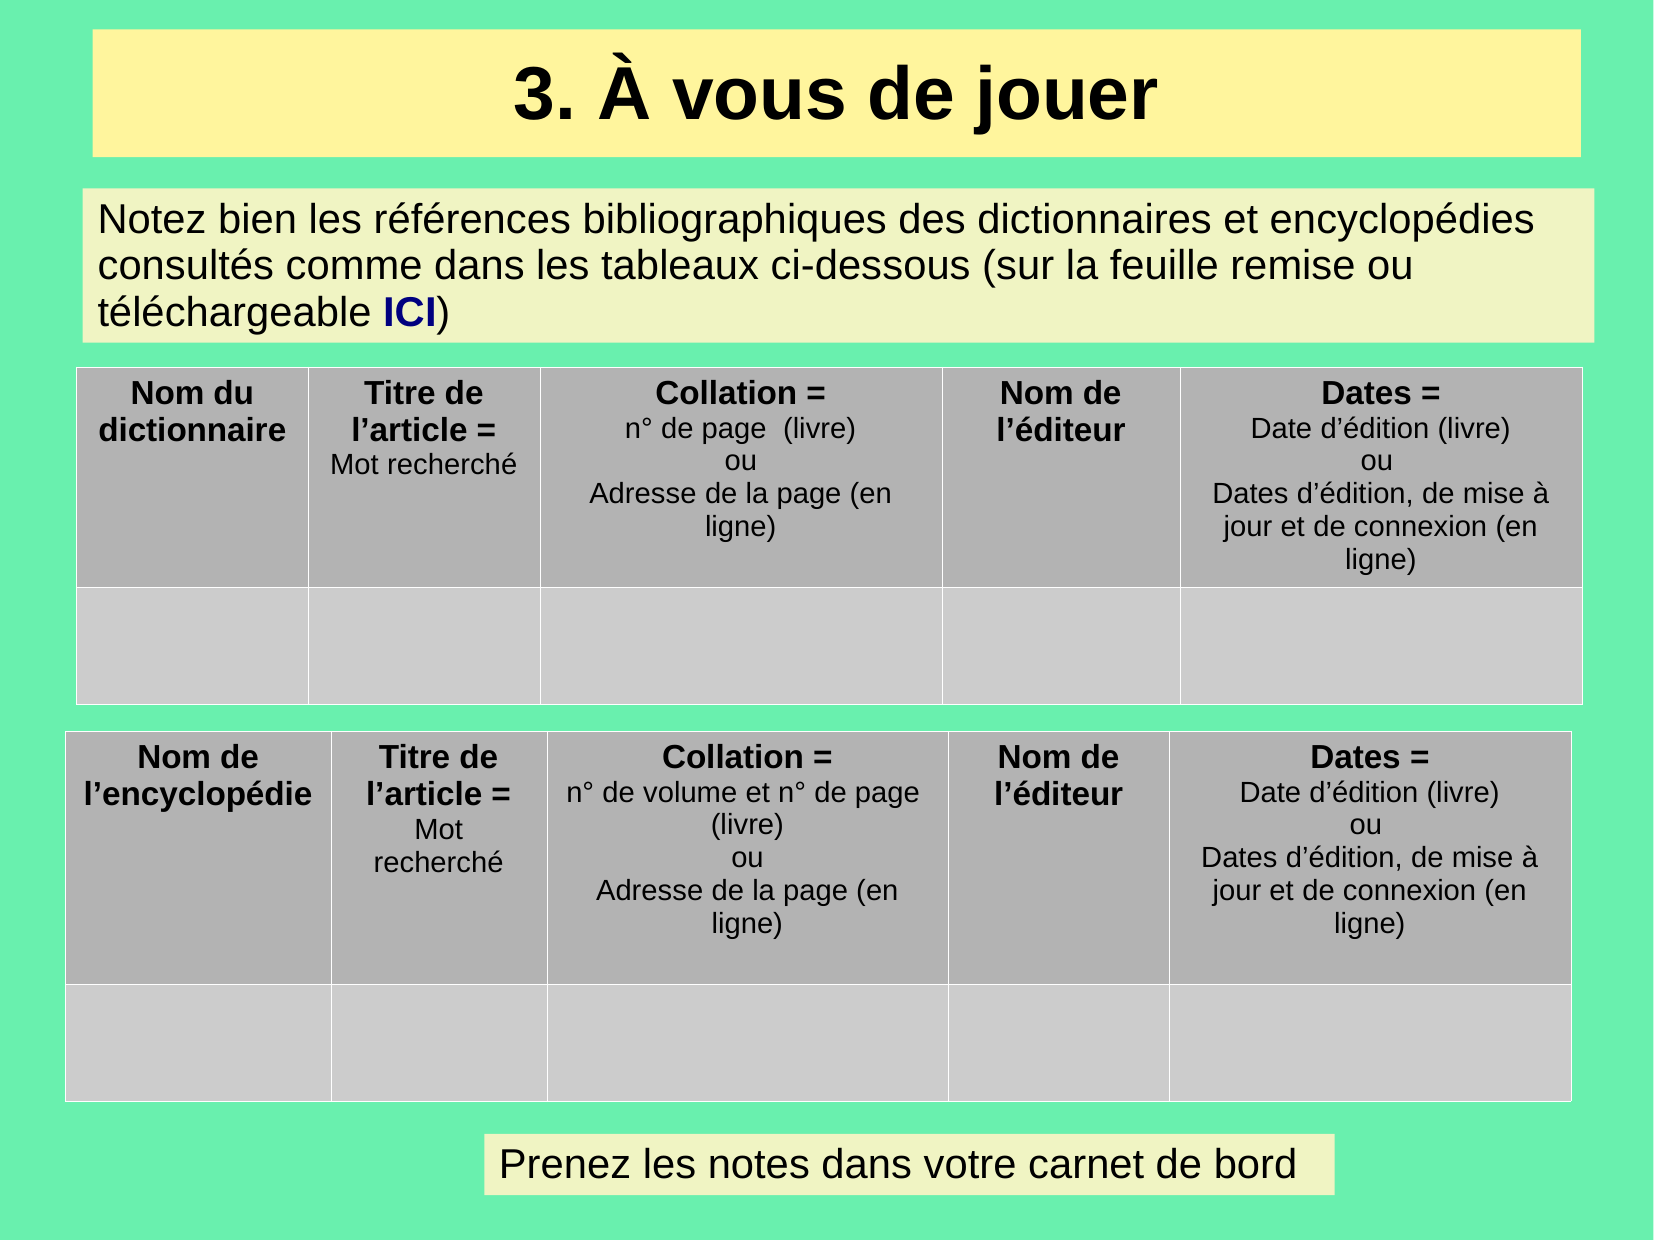

# 3. À vous de jouer
Notez bien les références bibliographiques des dictionnaires et encyclopédies consultés comme dans les tableaux ci-dessous (sur la feuille remise ou téléchargeable ICI)
| Nom du dictionnaire | Titre de l’article = Mot recherché | Collation = n° de page (livre) ou Adresse de la page (en ligne) | Nom de l’éditeur | Dates = Date d’édition (livre) ou Dates d’édition, de mise à jour et de connexion (en ligne) |
| --- | --- | --- | --- | --- |
| | | | | |
| Nom de l’encyclopédie | Titre de l’article = Mot recherché | Collation = n° de volume et n° de page (livre) ou Adresse de la page (en ligne) | Nom de l’éditeur | Dates = Date d’édition (livre) ou Dates d’édition, de mise à jour et de connexion (en ligne) |
| --- | --- | --- | --- | --- |
| | | | | |
Prenez les notes dans votre carnet de bord